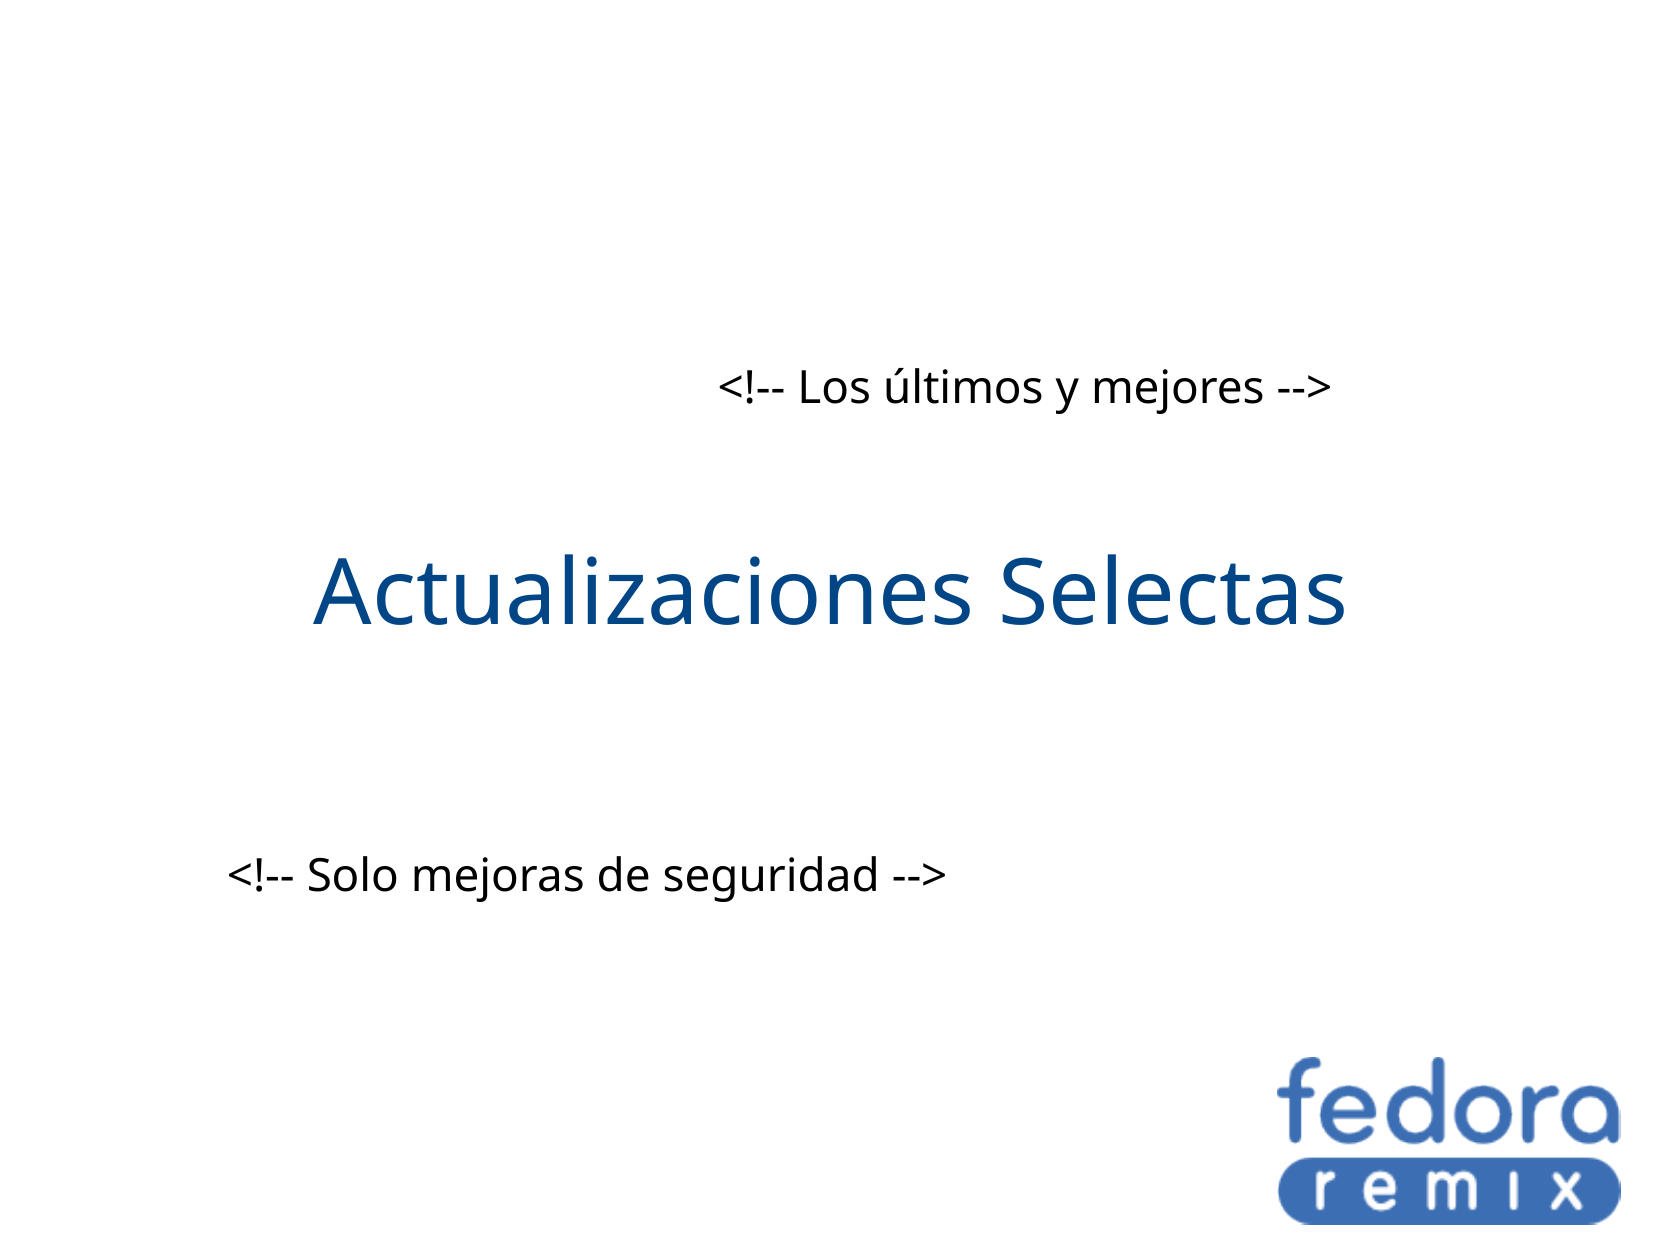

<!-- Los últimos y mejores -->
# Actualizaciones Selectas
<!-- Solo mejoras de seguridad -->